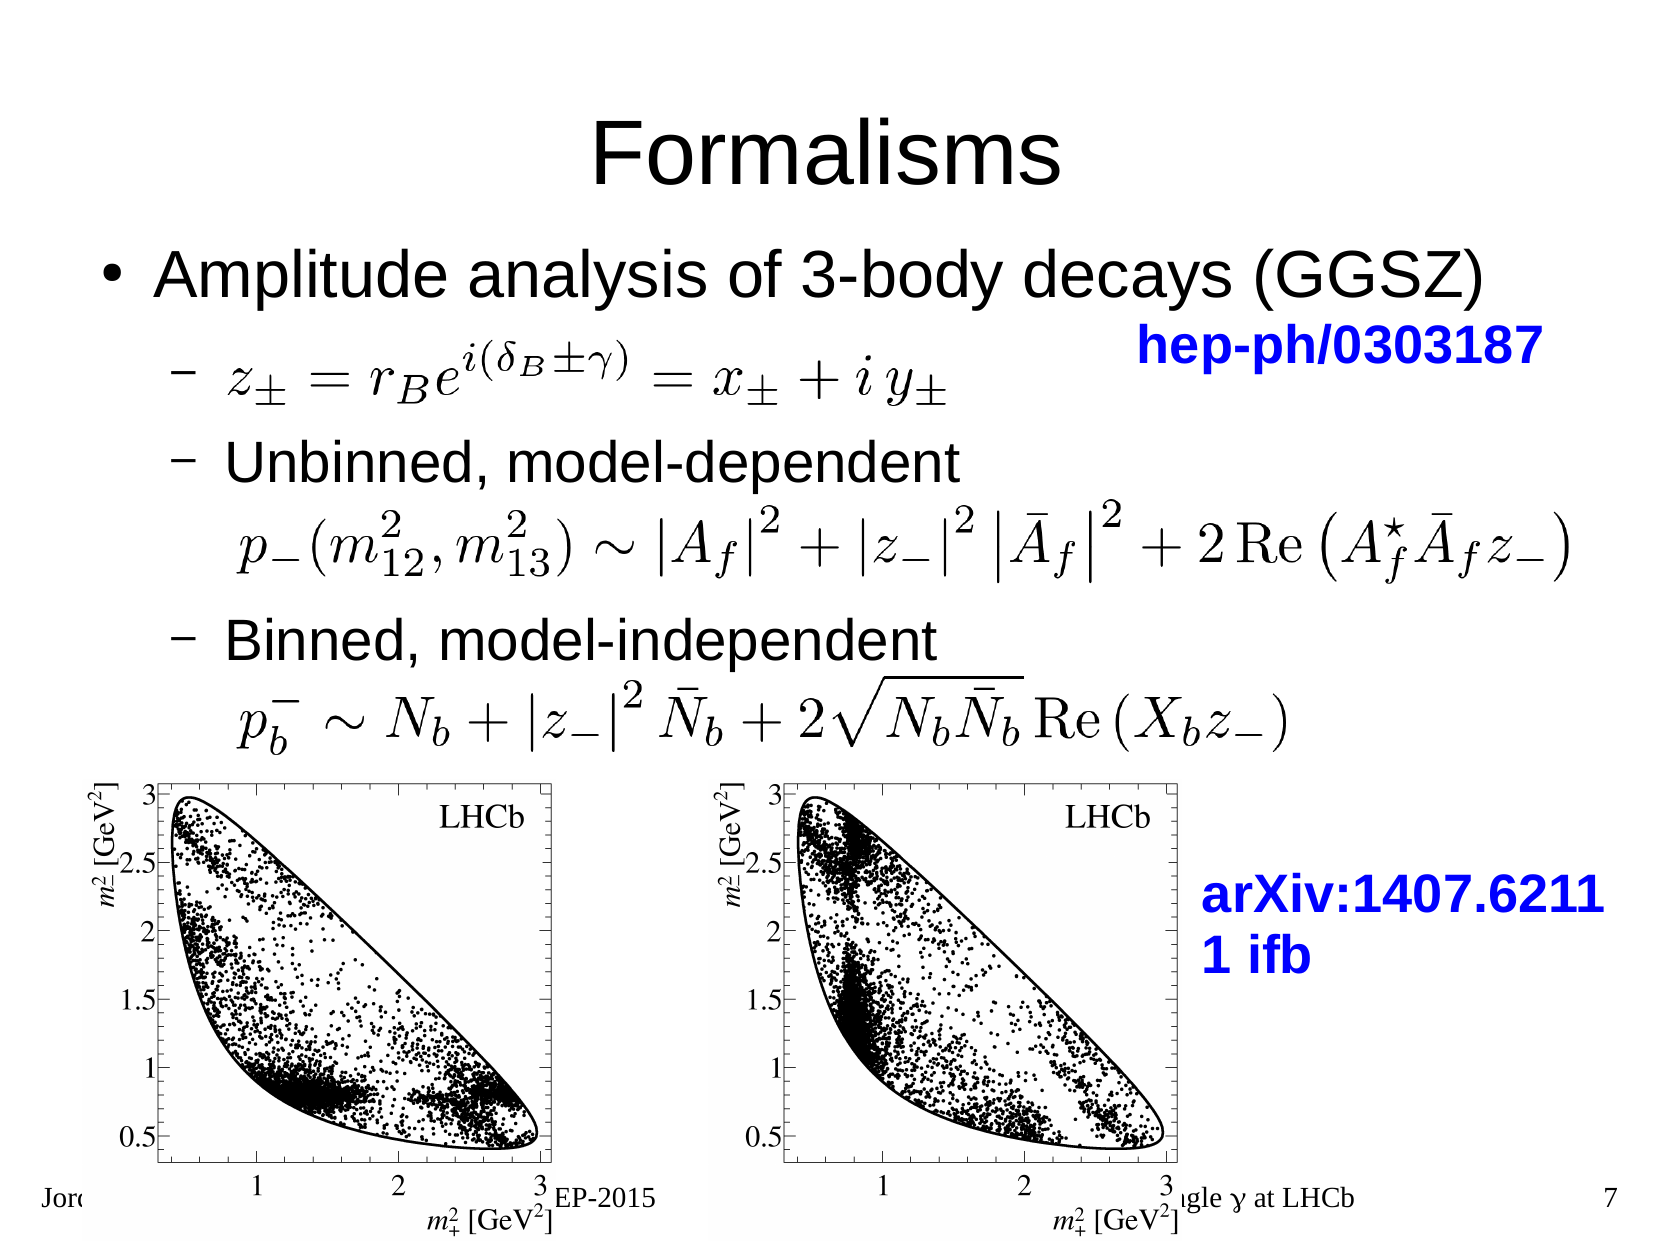

# Formalisms
Amplitude analysis of 3-body decays (GGSZ)
Unbinned, model-dependent
Binned, model-independent
hep-ph/0303187
arXiv:1407.6211
1 ifb
7